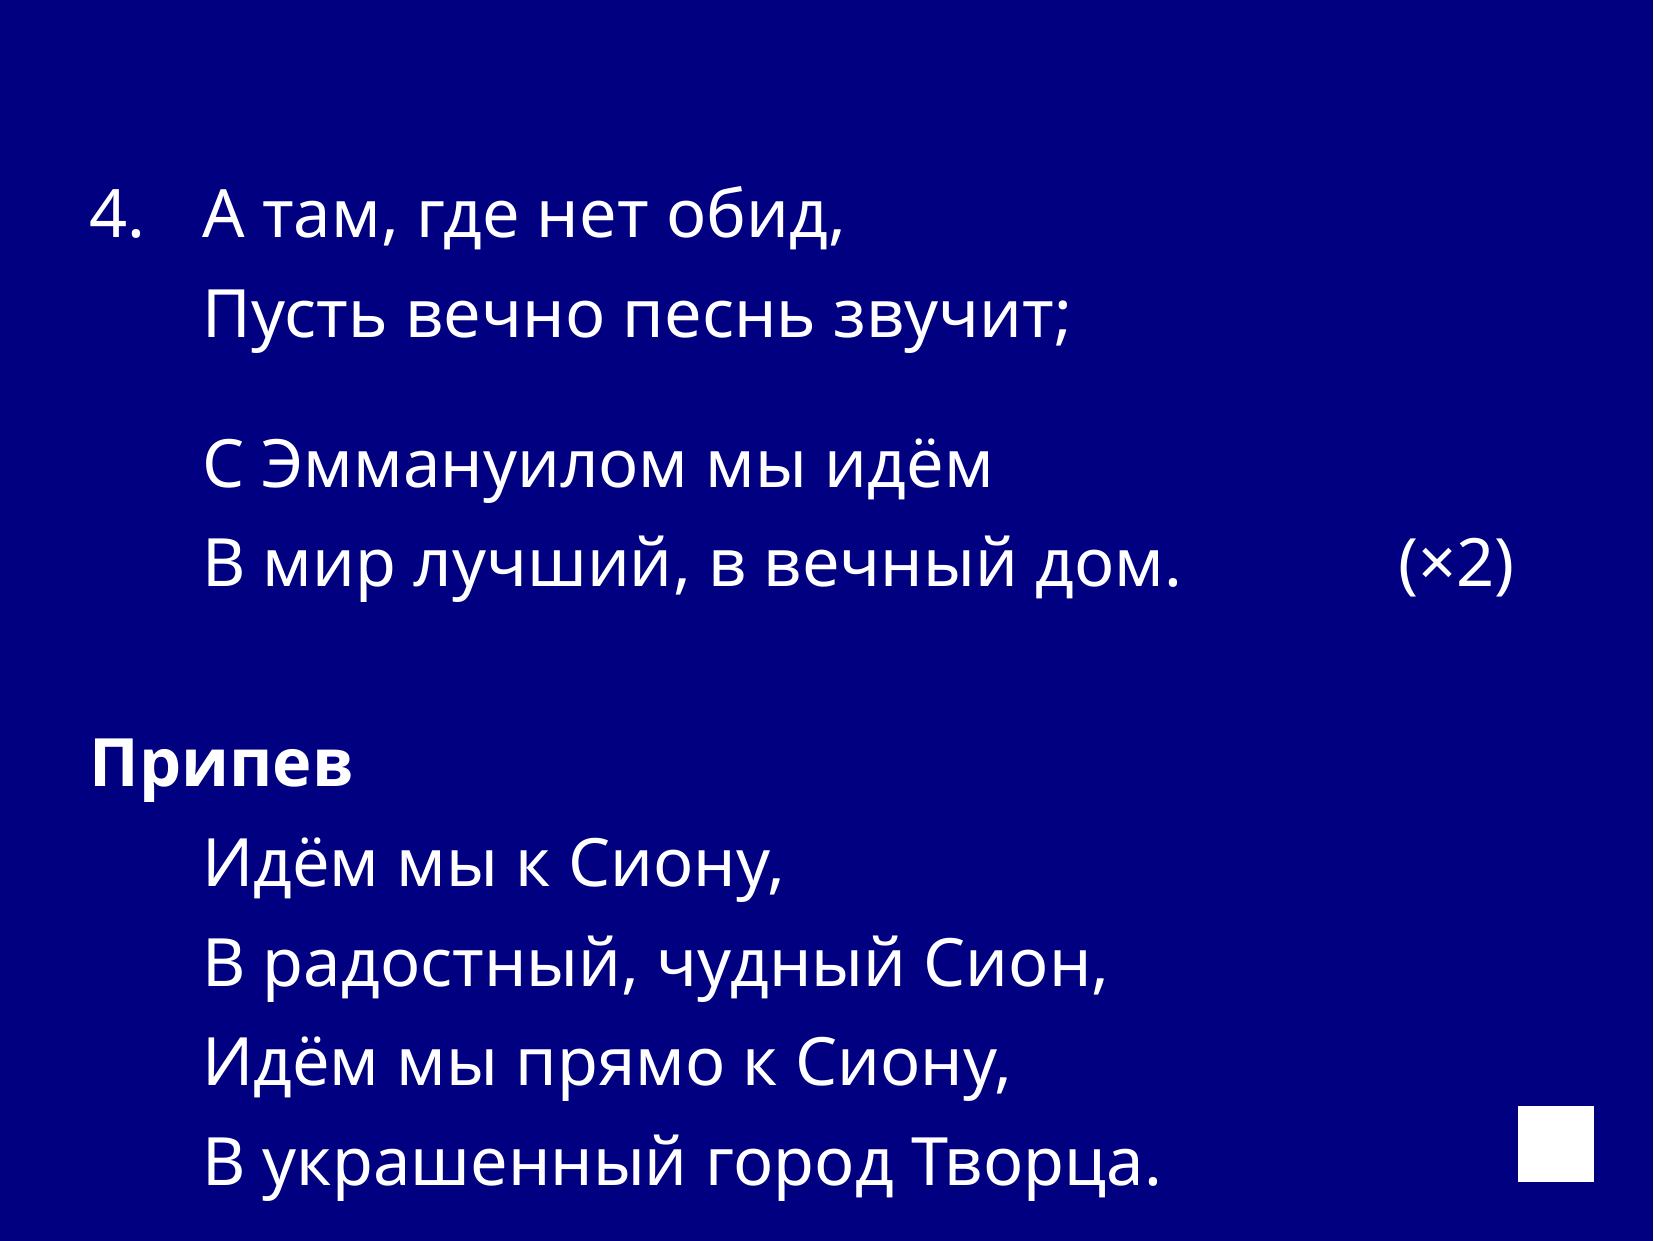

4.	А там, где нет обид,
	Пусть вечно песнь звучит;
	С Эммануилом мы идём
	В мир лучший, в вечный дом.	(×2)
Припев
	Идём мы к Сиону,
	В радостный, чудный Сион,
	Идём мы прямо к Сиону,
	В украшенный город Творца.